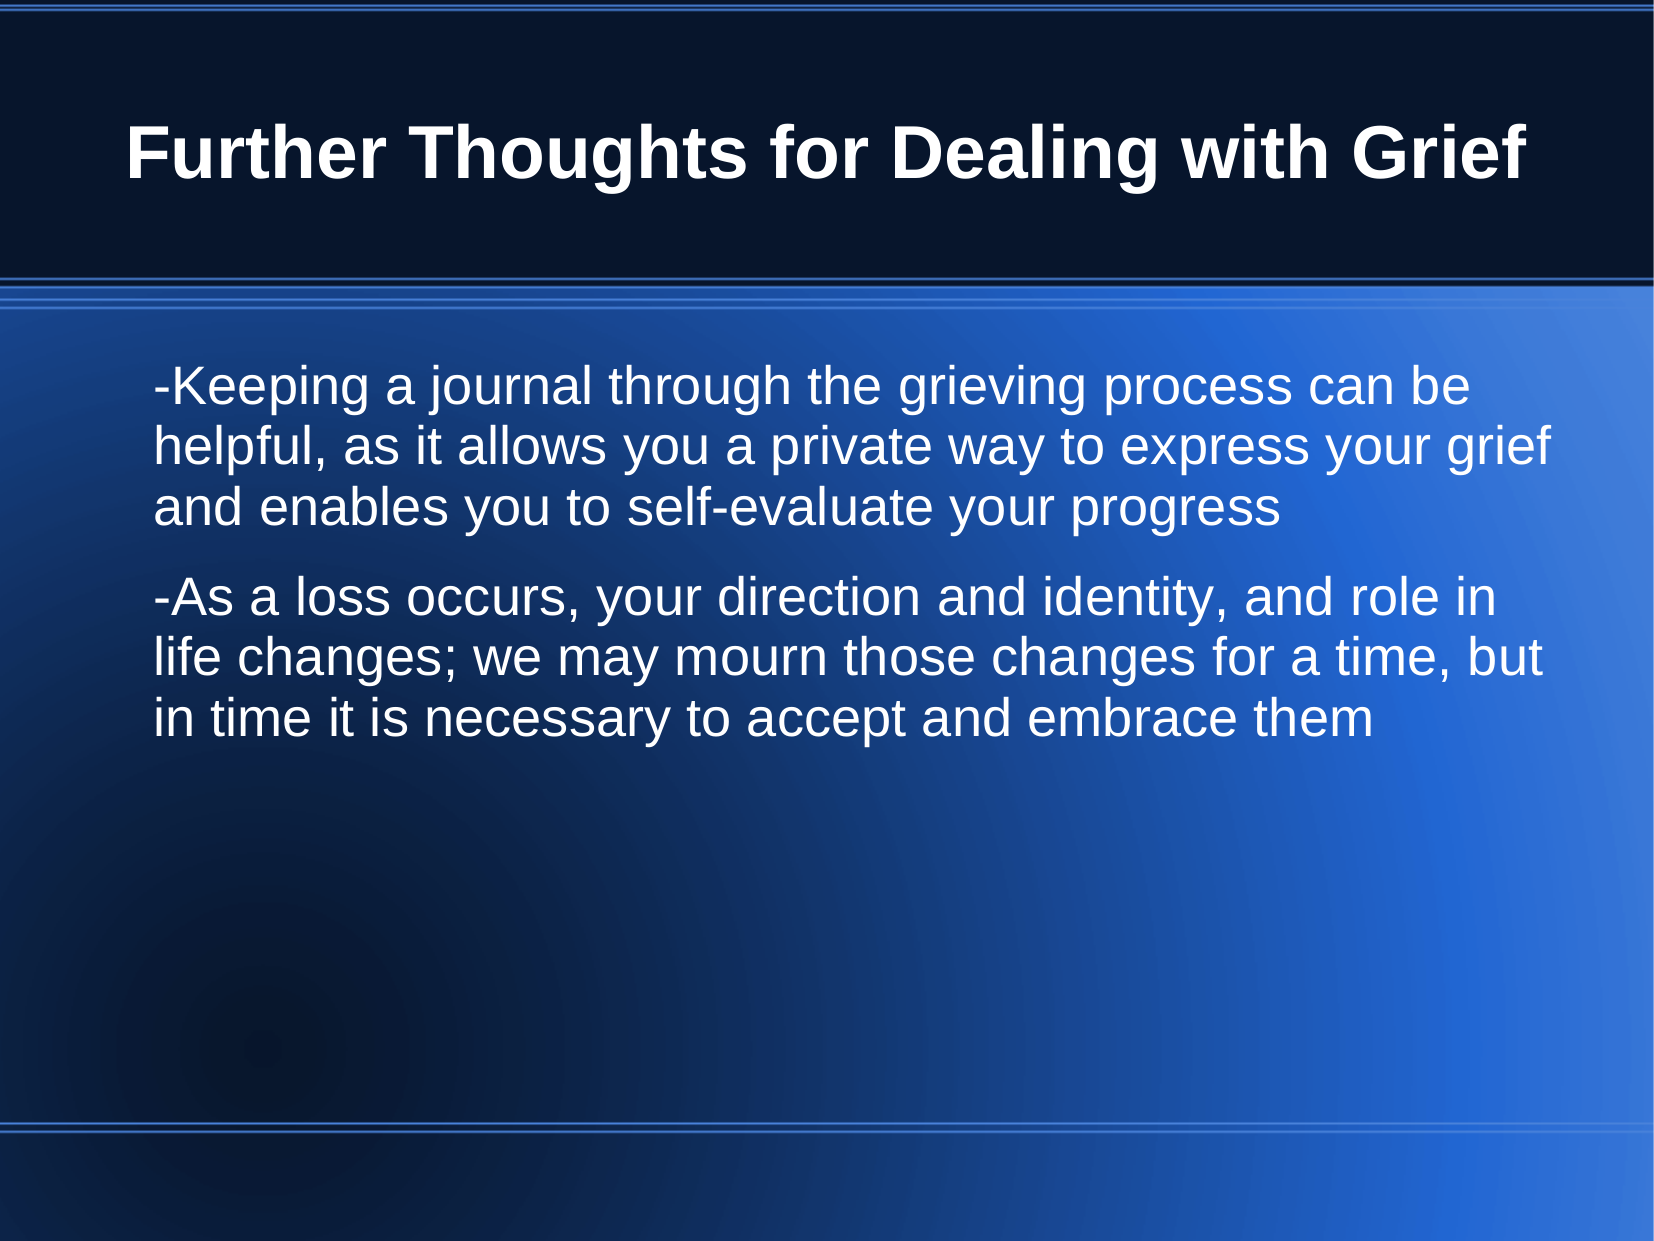

# Further Thoughts for Dealing with Grief
-Keeping a journal through the grieving process can be helpful, as it allows you a private way to express your grief and enables you to self-evaluate your progress
-As a loss occurs, your direction and identity, and role in life changes; we may mourn those changes for a time, but in time it is necessary to accept and embrace them